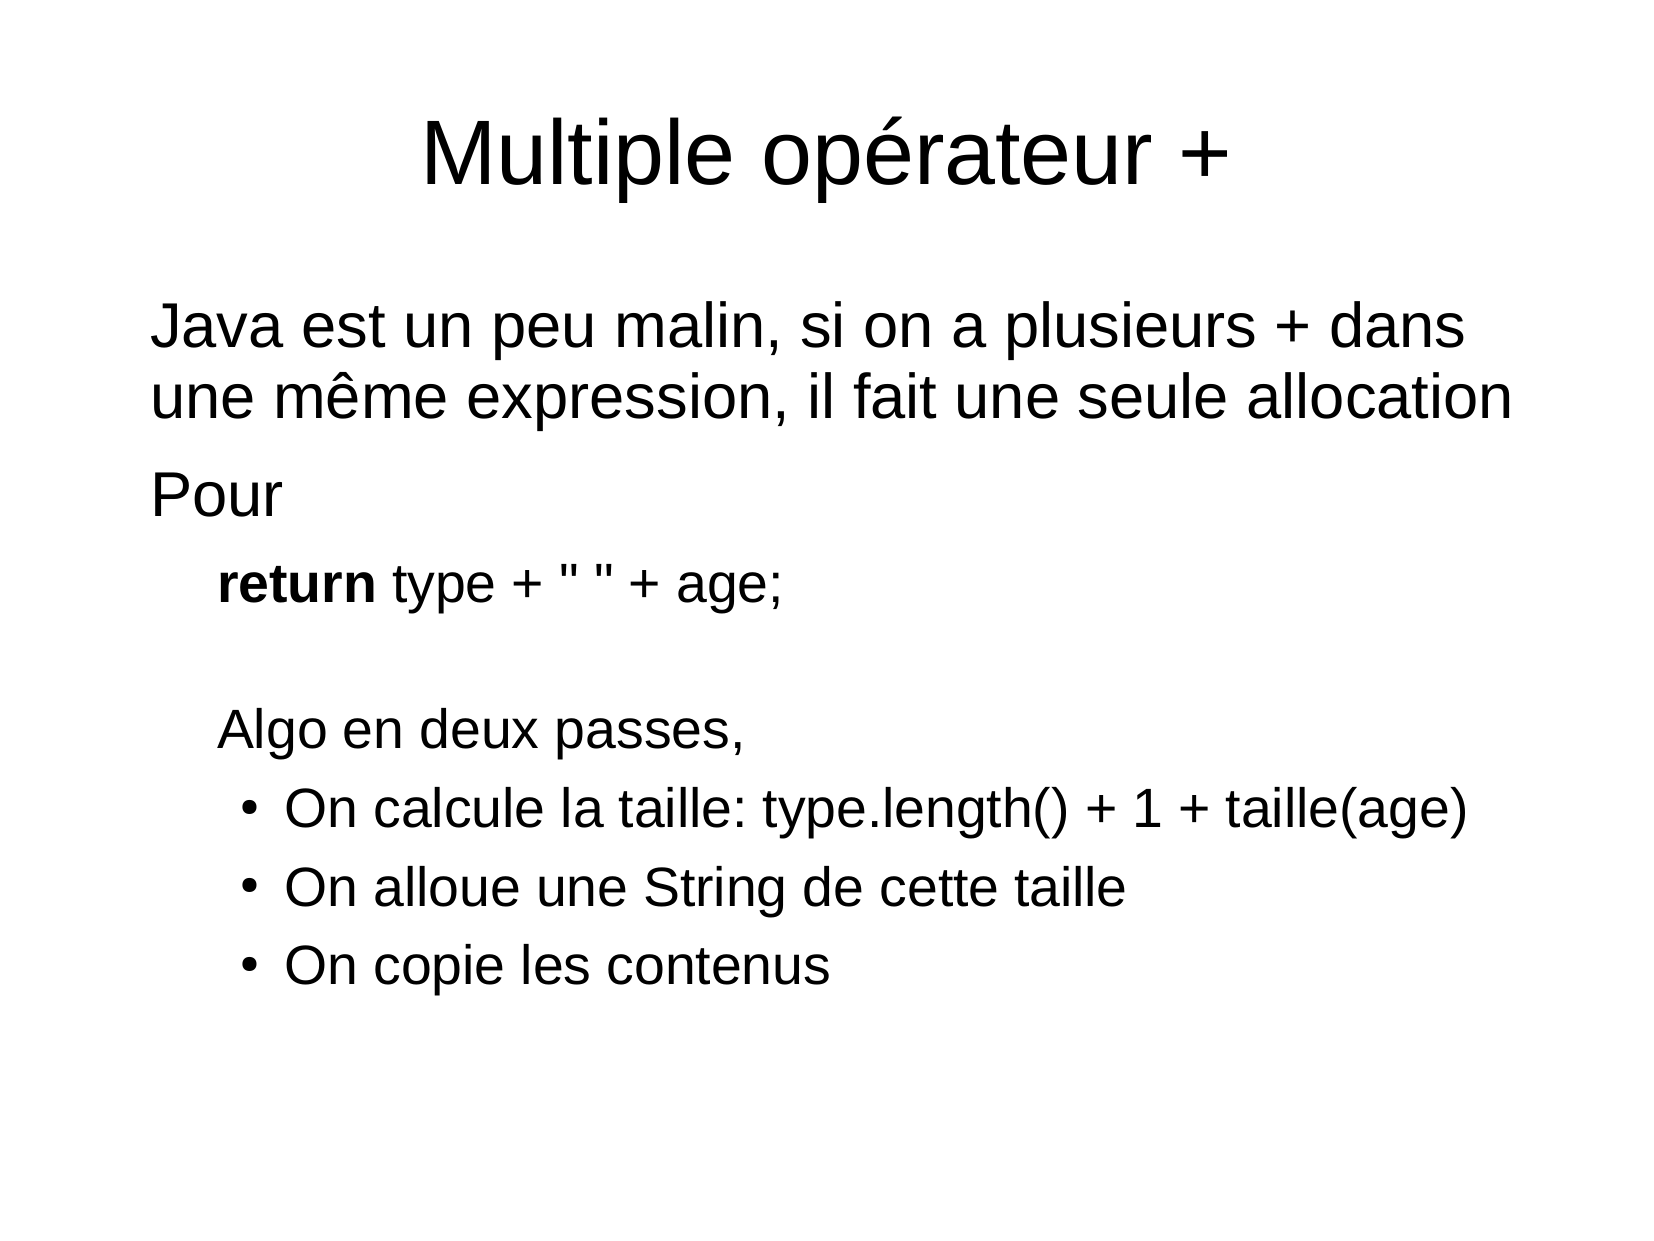

# Multiple opérateur +
Java est un peu malin, si on a plusieurs + dans une même expression, il fait une seule allocation
Pour
return type + " " + age;
Algo en deux passes,
On calcule la taille: type.length() + 1 + taille(age)
On alloue une String de cette taille
On copie les contenus